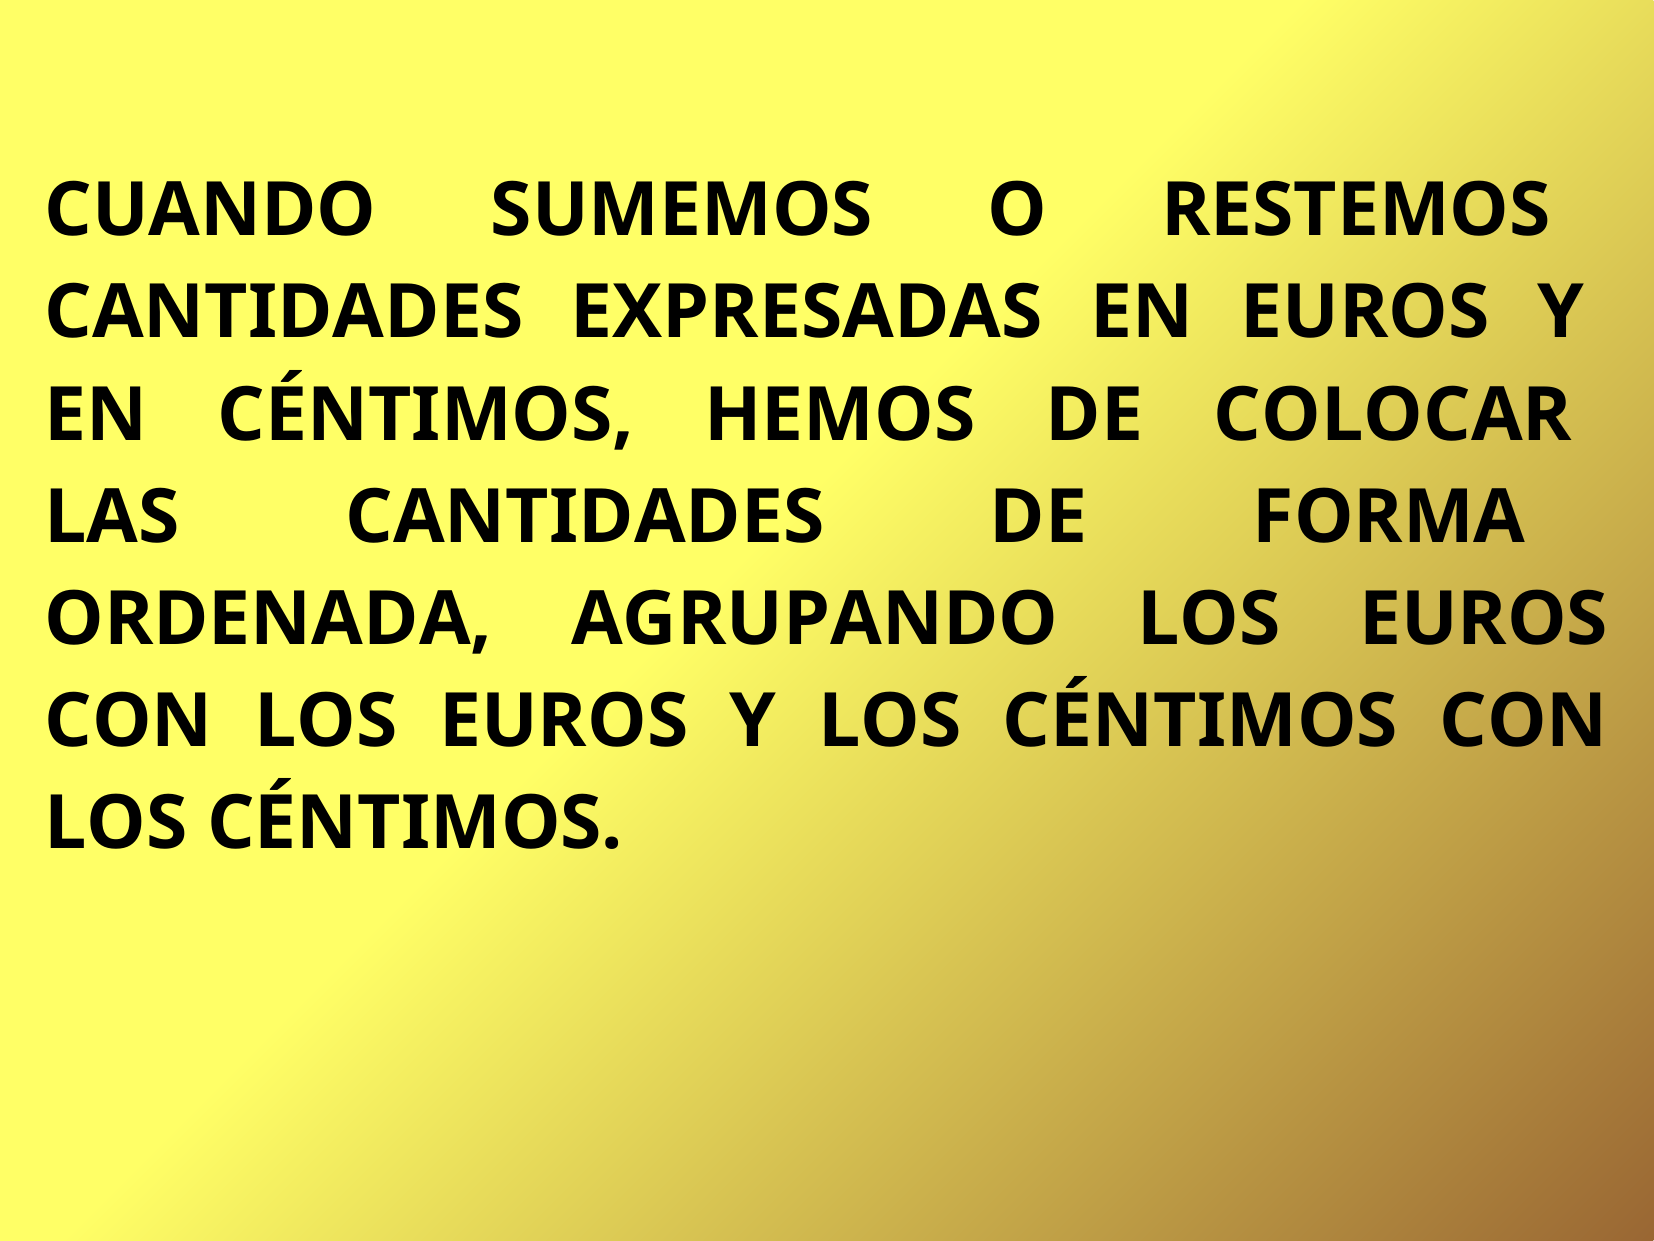

CUANDO SUMEMOS O RESTEMOS CANTIDADES EXPRESADAS EN EUROS Y EN CÉNTIMOS, HEMOS DE COLOCAR LAS CANTIDADES DE FORMA ORDENADA, AGRUPANDO LOS EUROS CON LOS EUROS Y LOS CÉNTIMOS CON LOS CÉNTIMOS.